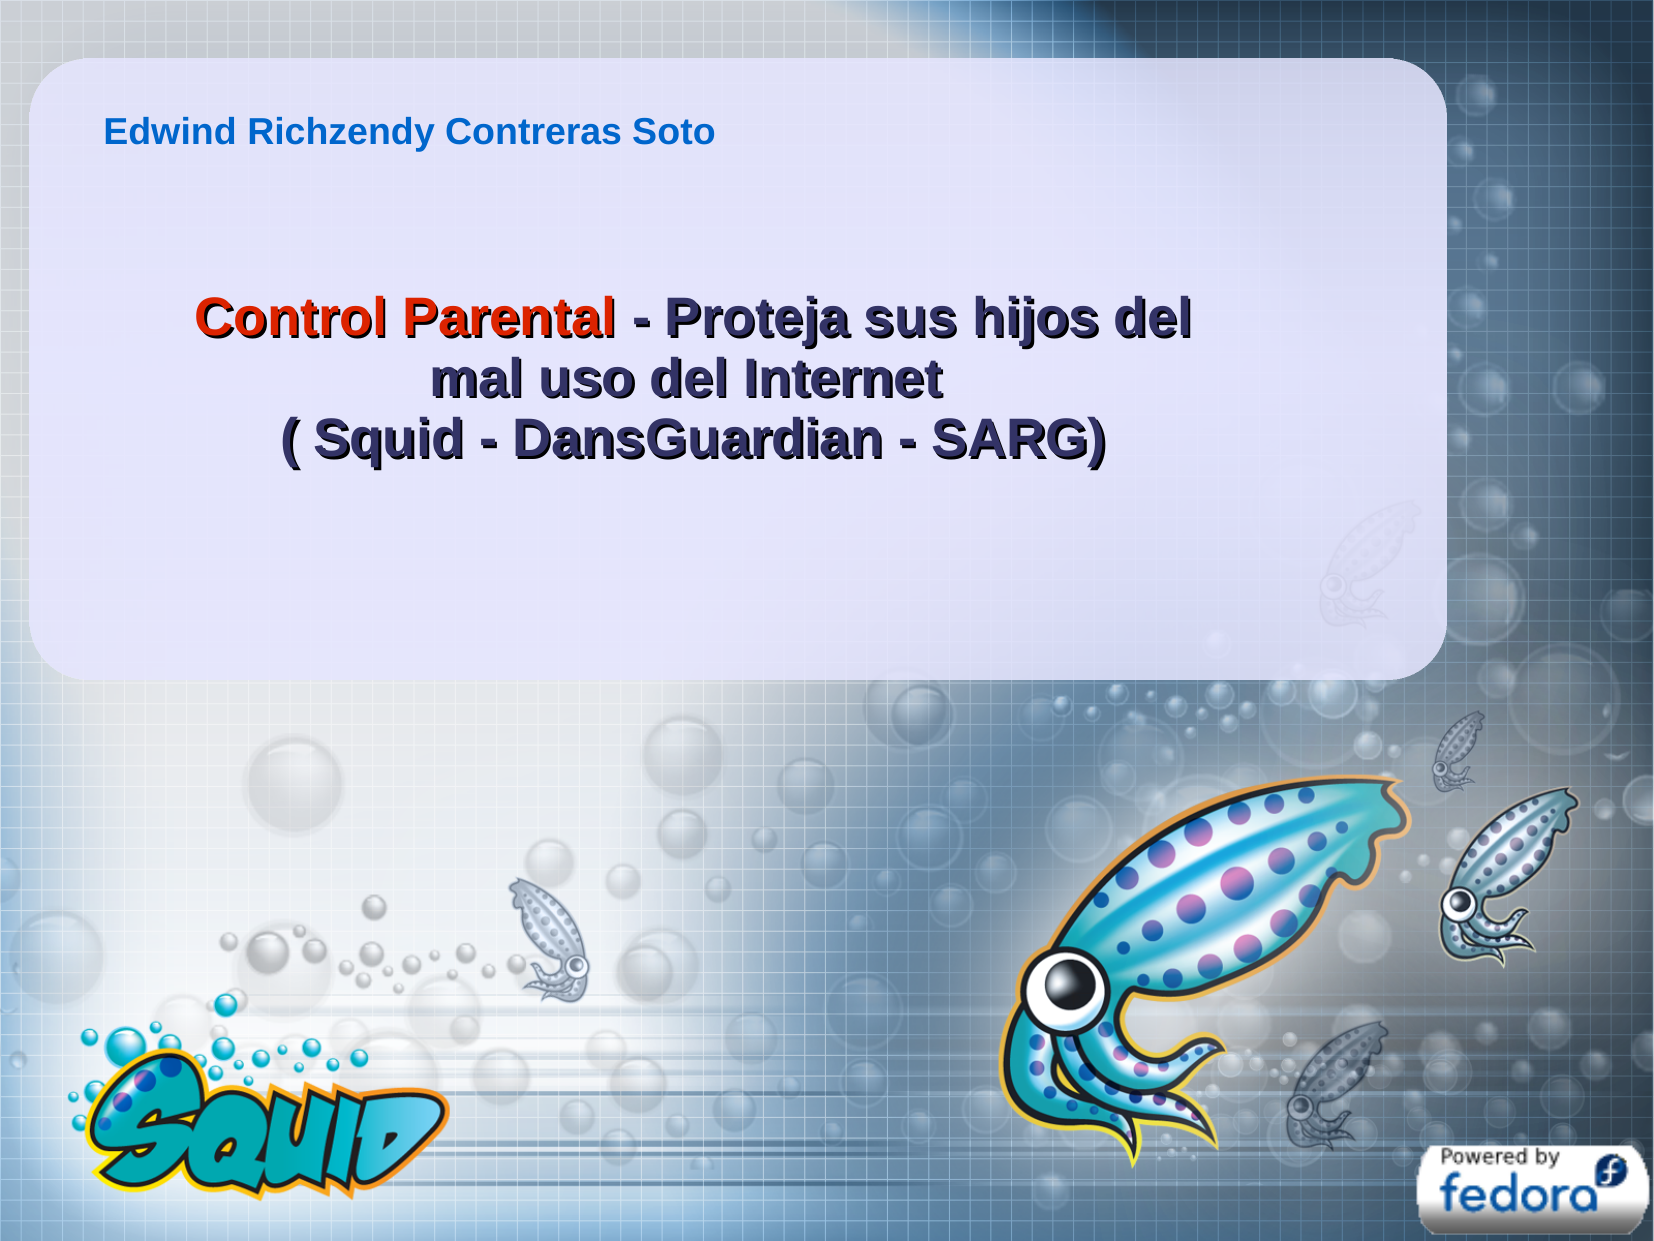

# Control Parental - Proteja sus hijos del mal uso del Internet ( Squid - DansGuardian - SARG)